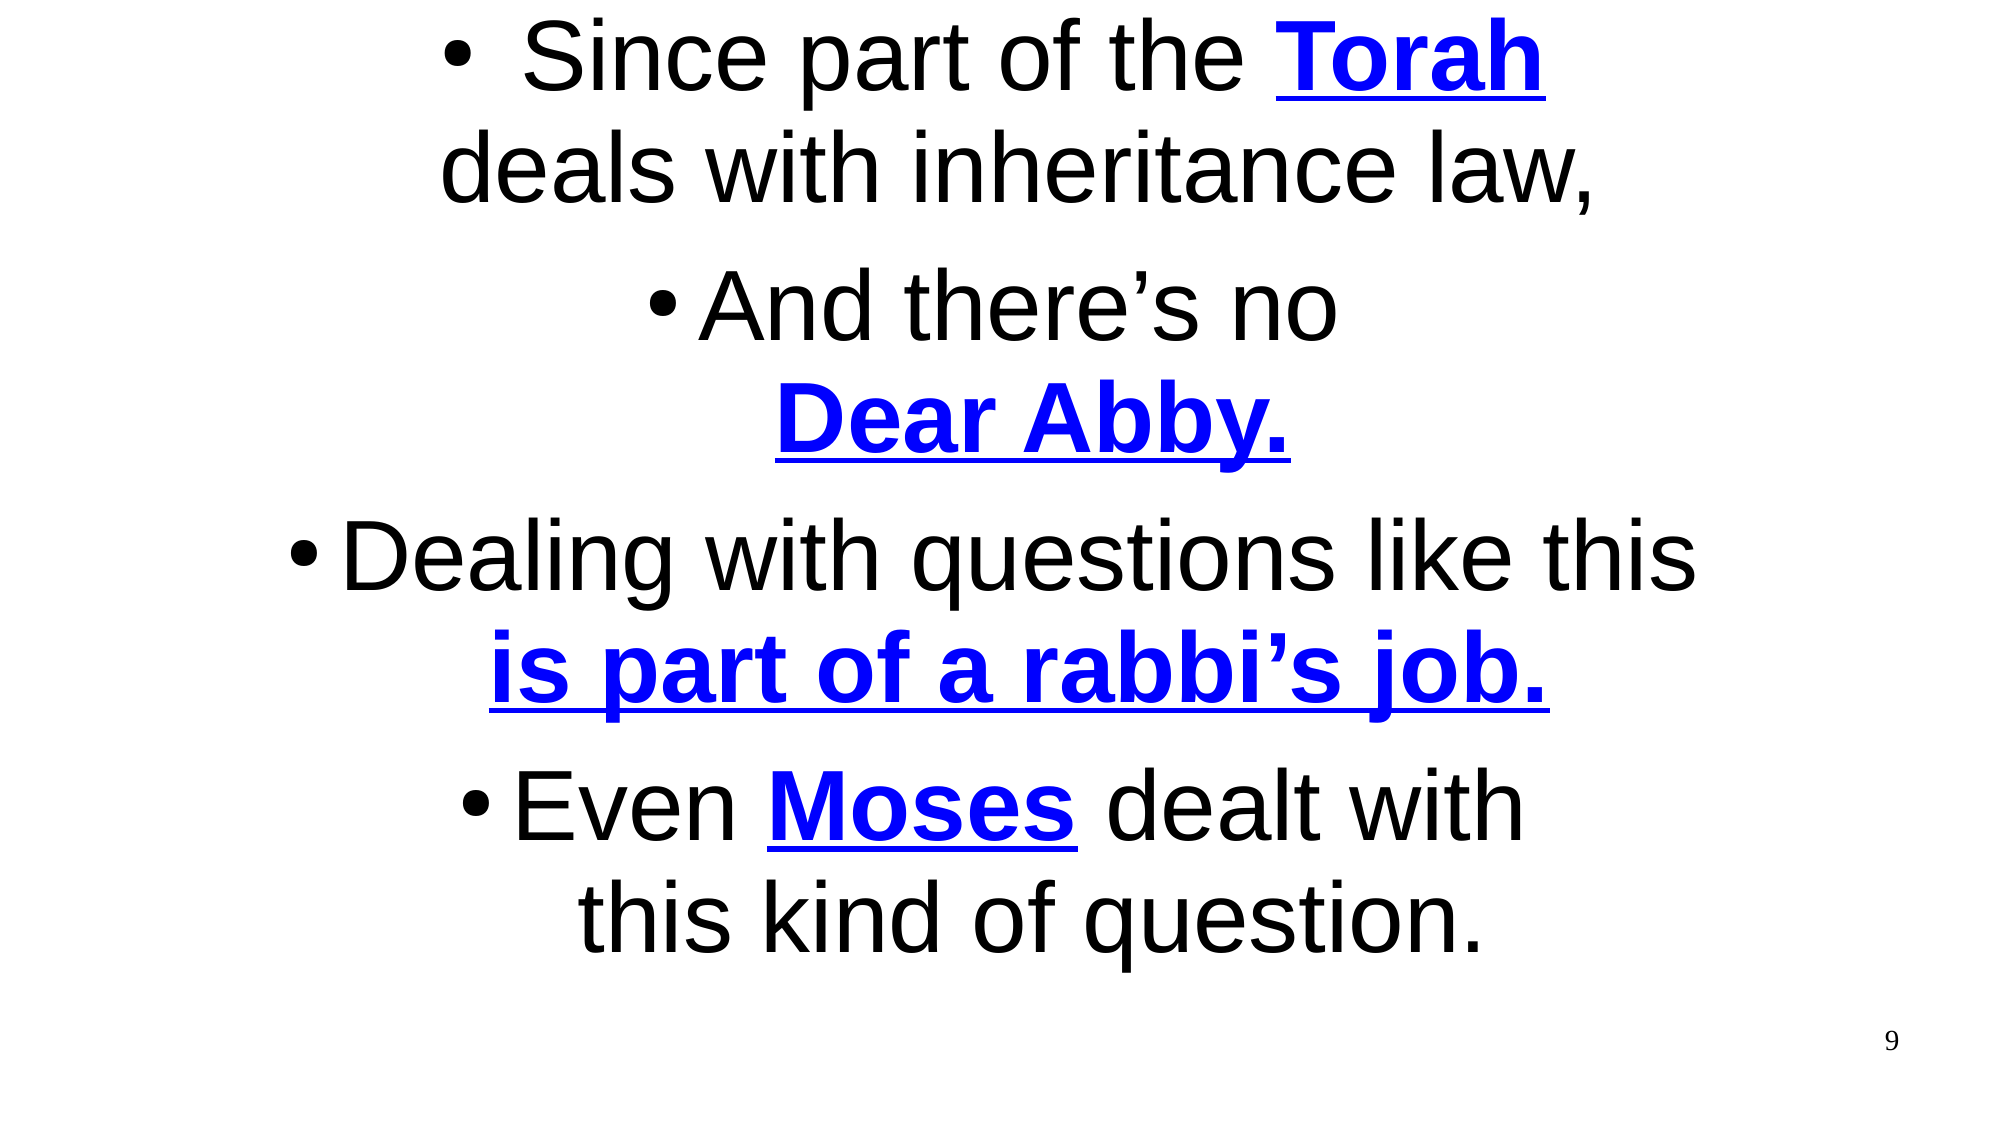

# Since part of the Torah deals with inheritance law,
And there’s no
Dear Abby.
Dealing with questions like this
is part of a rabbi’s job.
Even Moses dealt with
this kind of question.
9